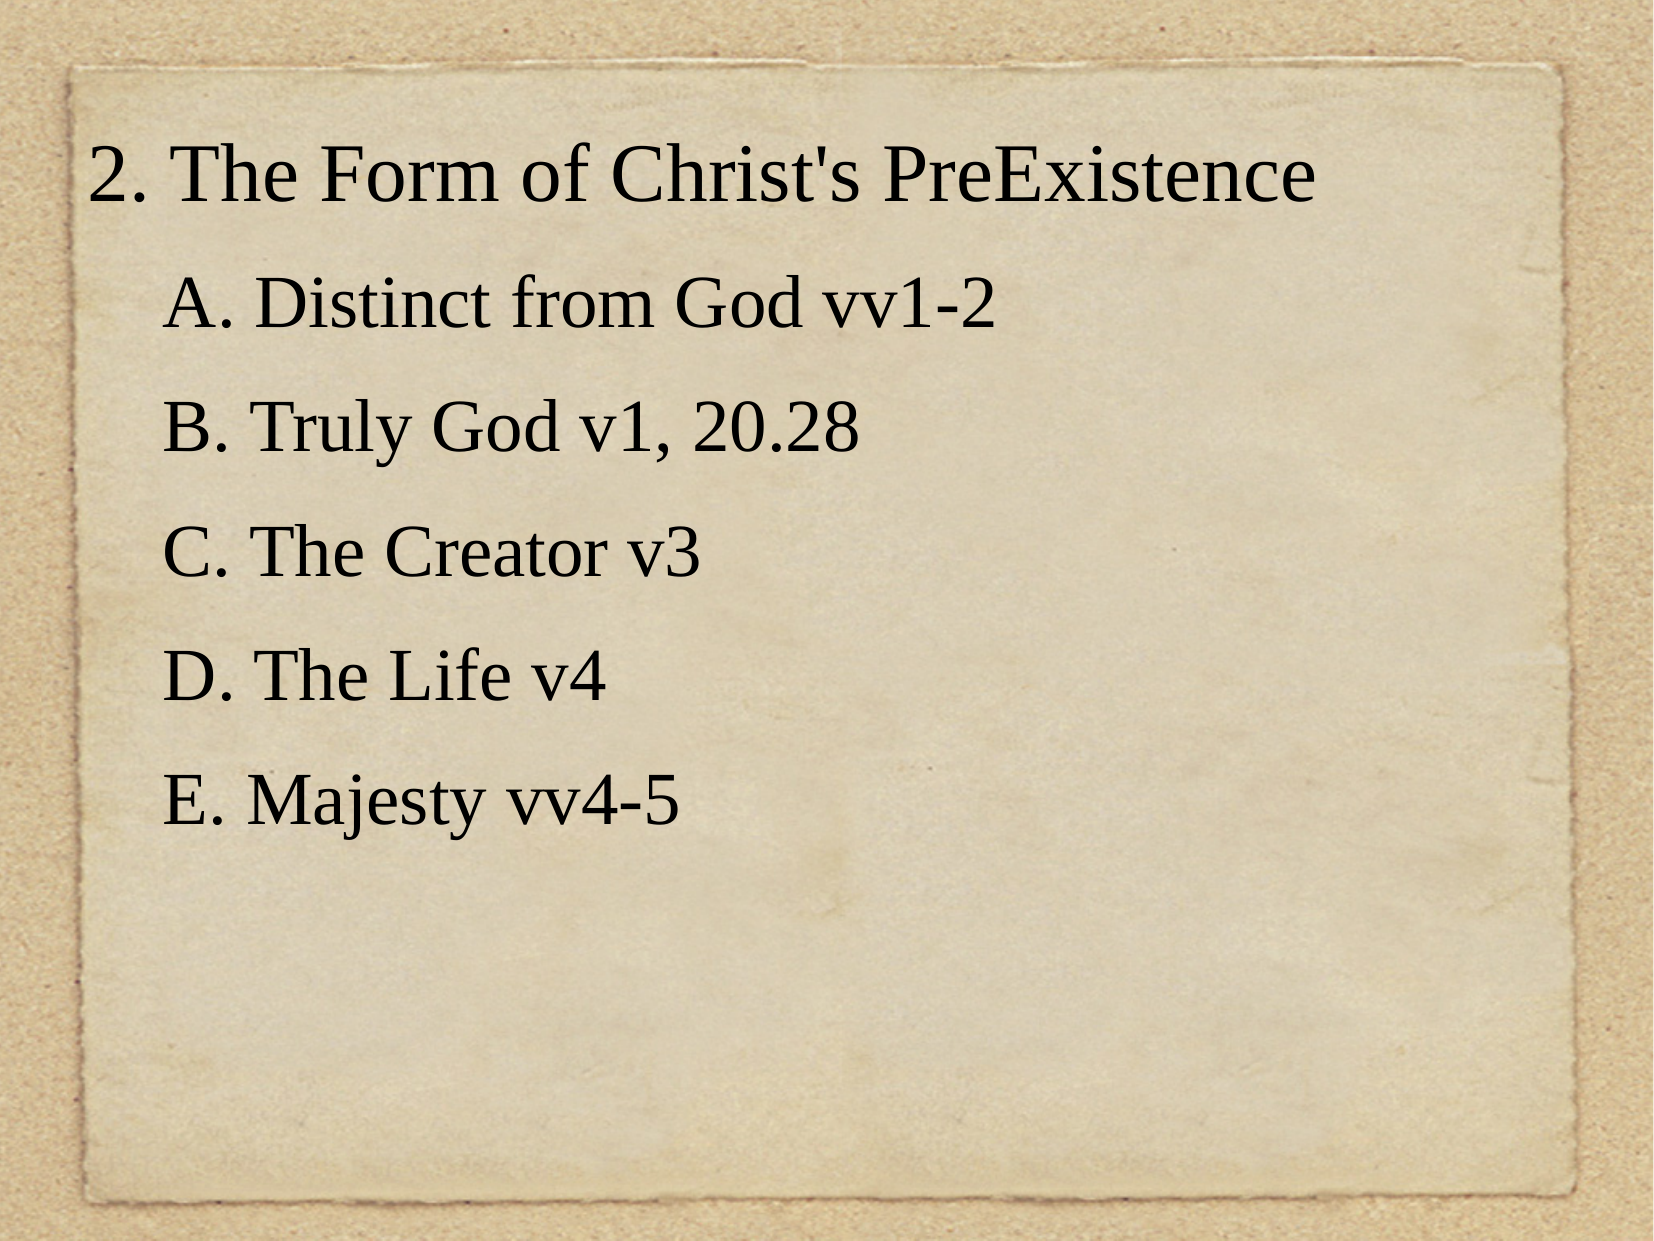

2. The Form of Christ's PreExistence
	A. Distinct from God vv1-2
	B. Truly God v1, 20.28
	C. The Creator v3
	D. The Life v4
	E. Majesty vv4-5